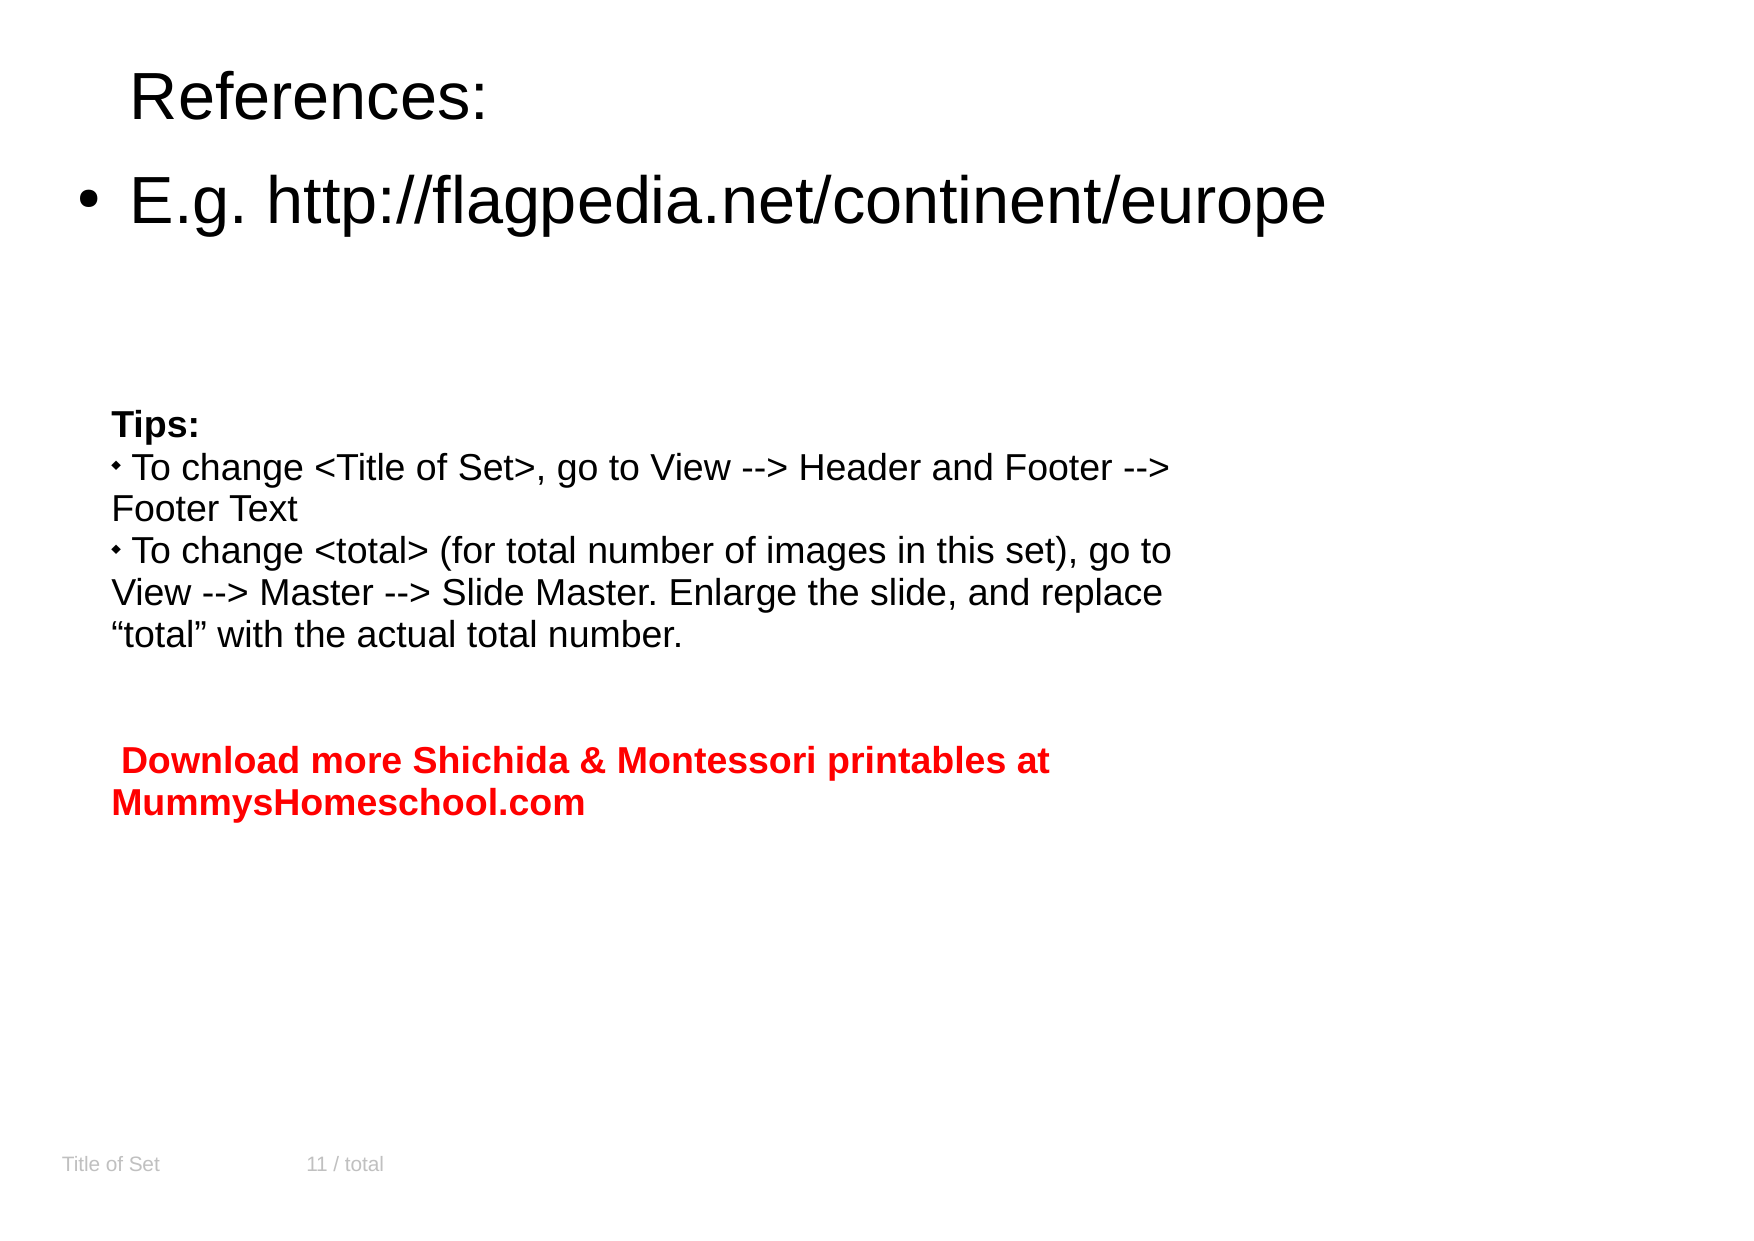

References:
E.g. http://flagpedia.net/continent/europe
Tips:
 To change <Title of Set>, go to View --> Header and Footer --> Footer Text
 To change <total> (for total number of images in this set), go to View --> Master --> Slide Master. Enlarge the slide, and replace “total” with the actual total number.
Download more Shichida & Montessori printables at MummysHomeschool.com
Title of Set
11
#